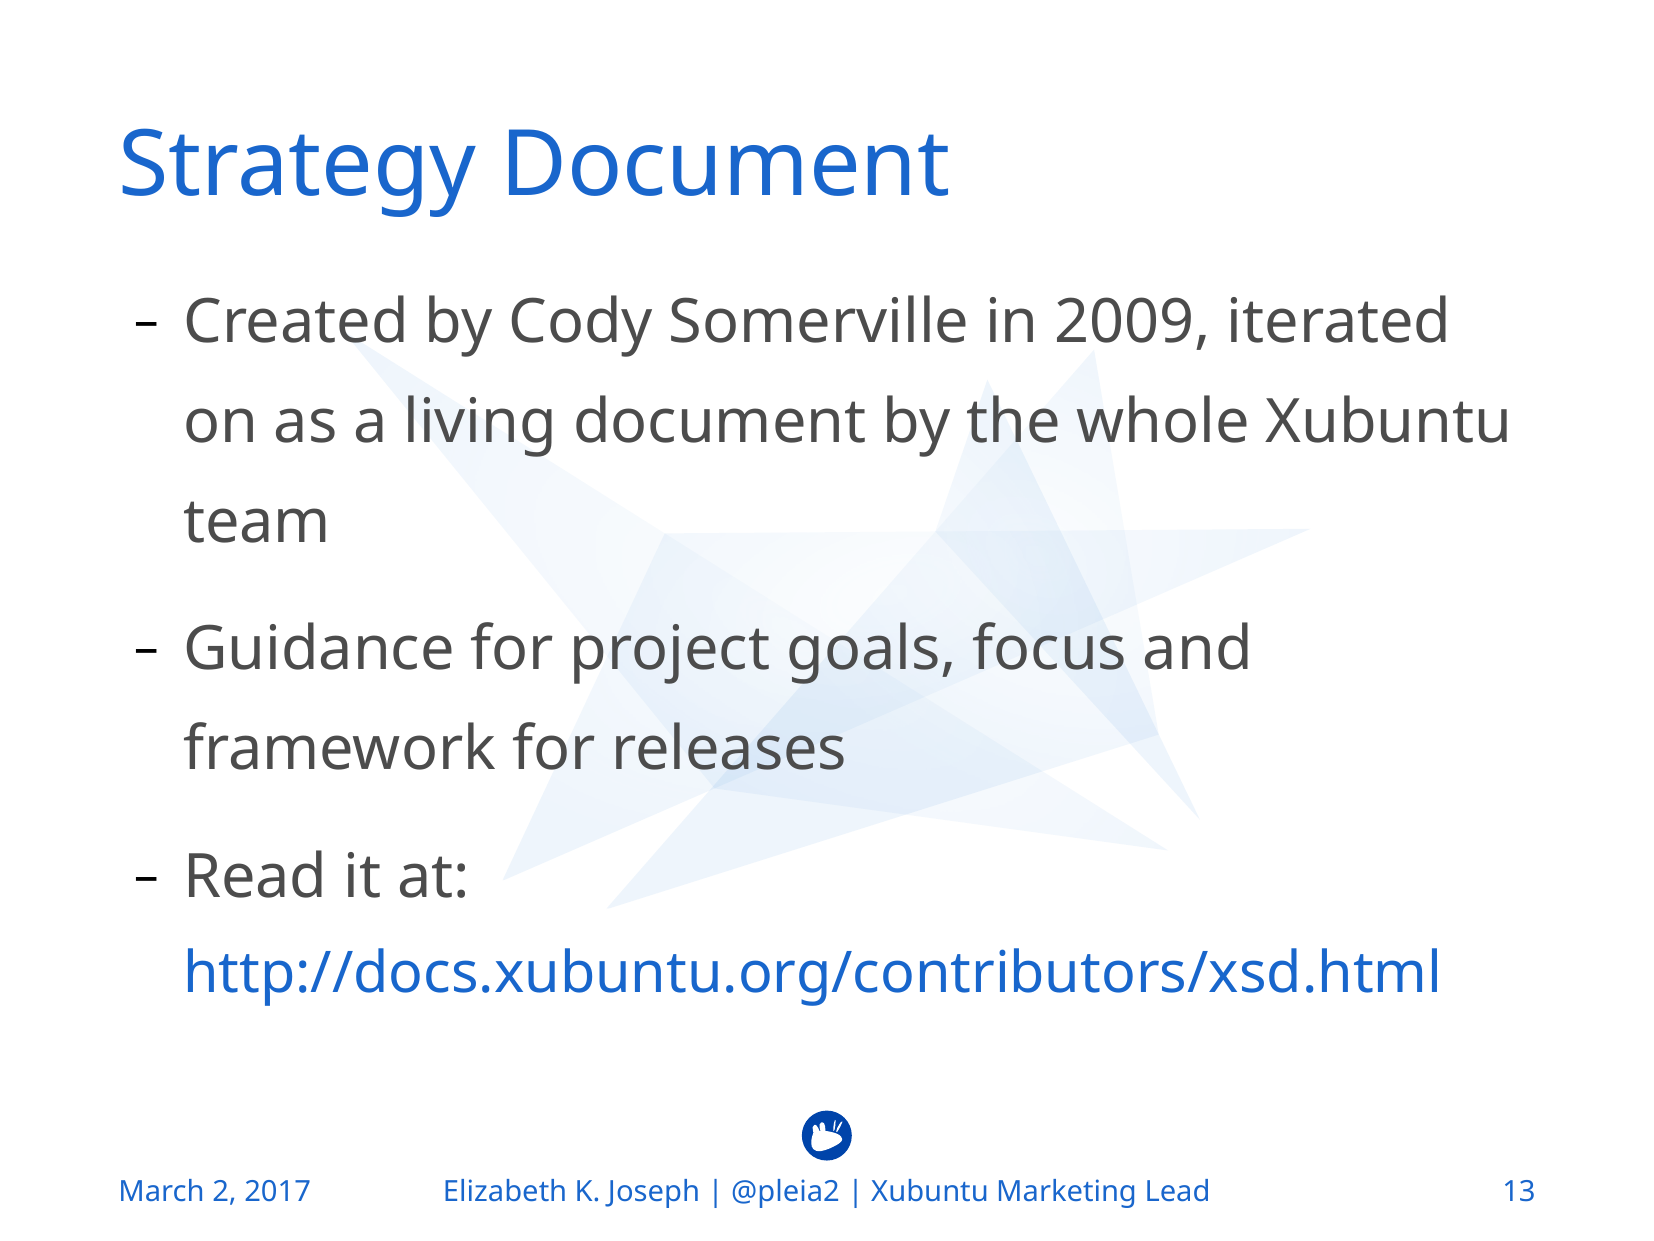

# Strategy Document
Created by Cody Somerville in 2009, iterated on as a living document by the whole Xubuntu team
Guidance for project goals, focus and framework for releases
Read it at: http://docs.xubuntu.org/contributors/xsd.html
Elizabeth K. Joseph | @pleia2 | Xubuntu Marketing Lead
March 2, 2017
13